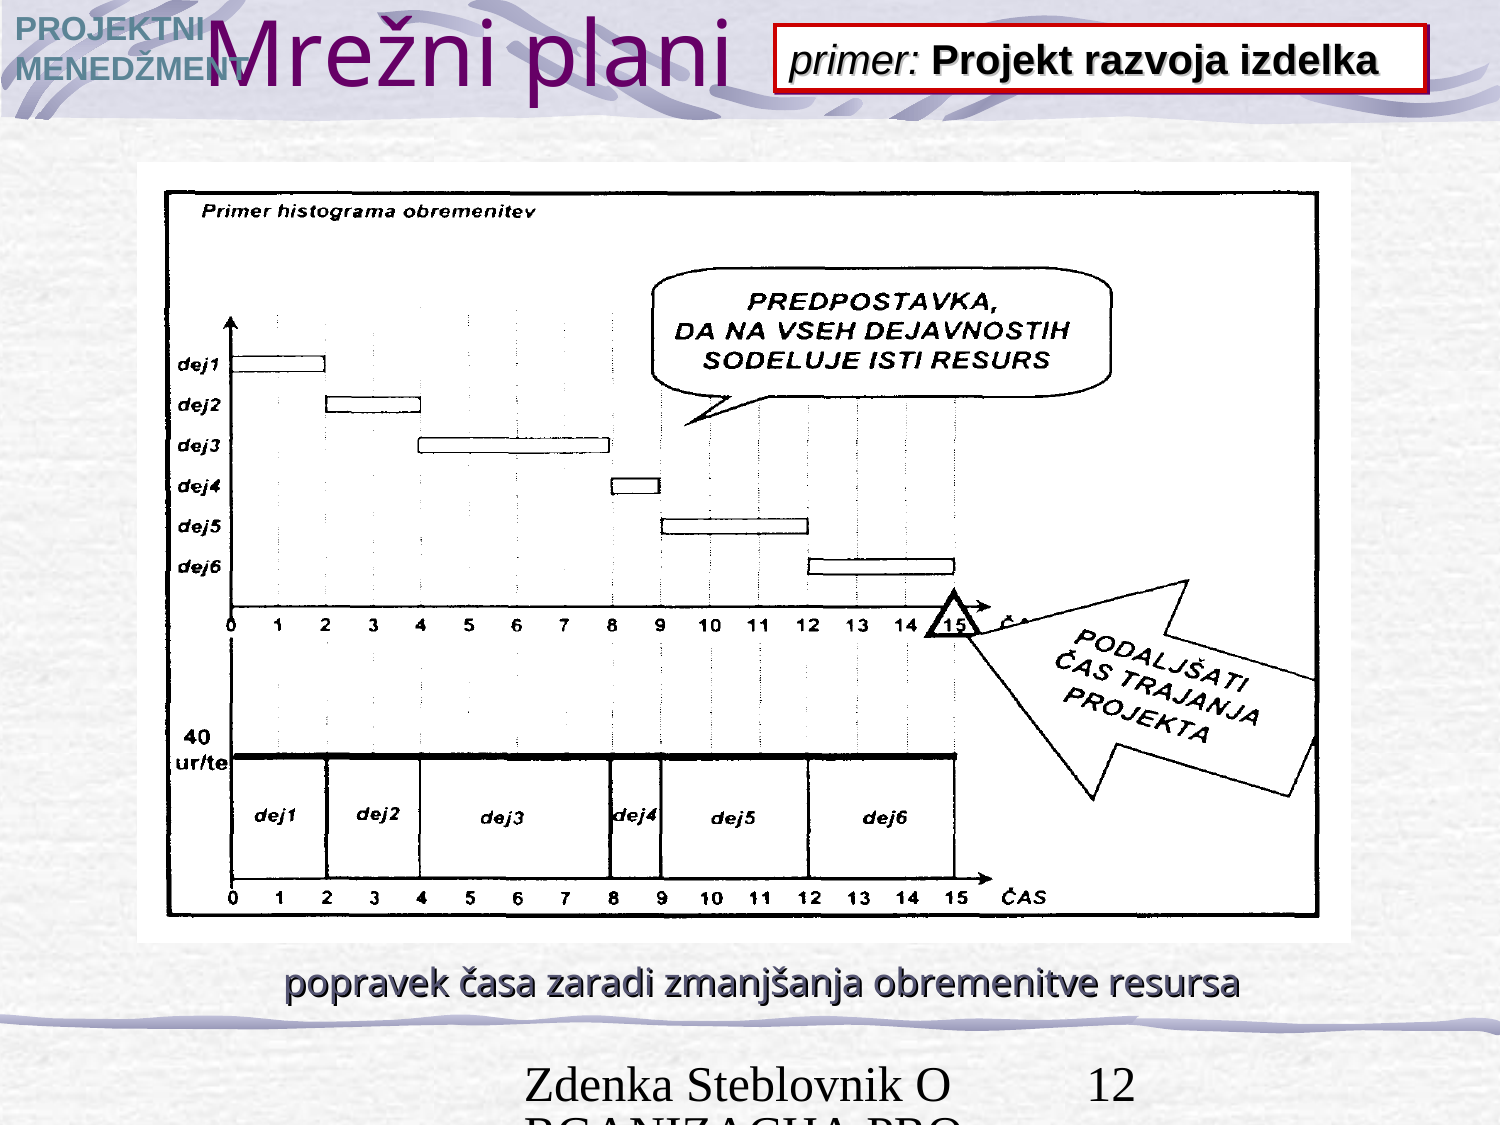

PROJEKTNI MENEDŽMENT
# Mrežni plani
primer: Projekt razvoja izdelka
popravek časa zaradi zmanjšanja obremenitve resursa
Zdenka Steblovnik ORGANIZACIJA PROIZVODNJE 2
12